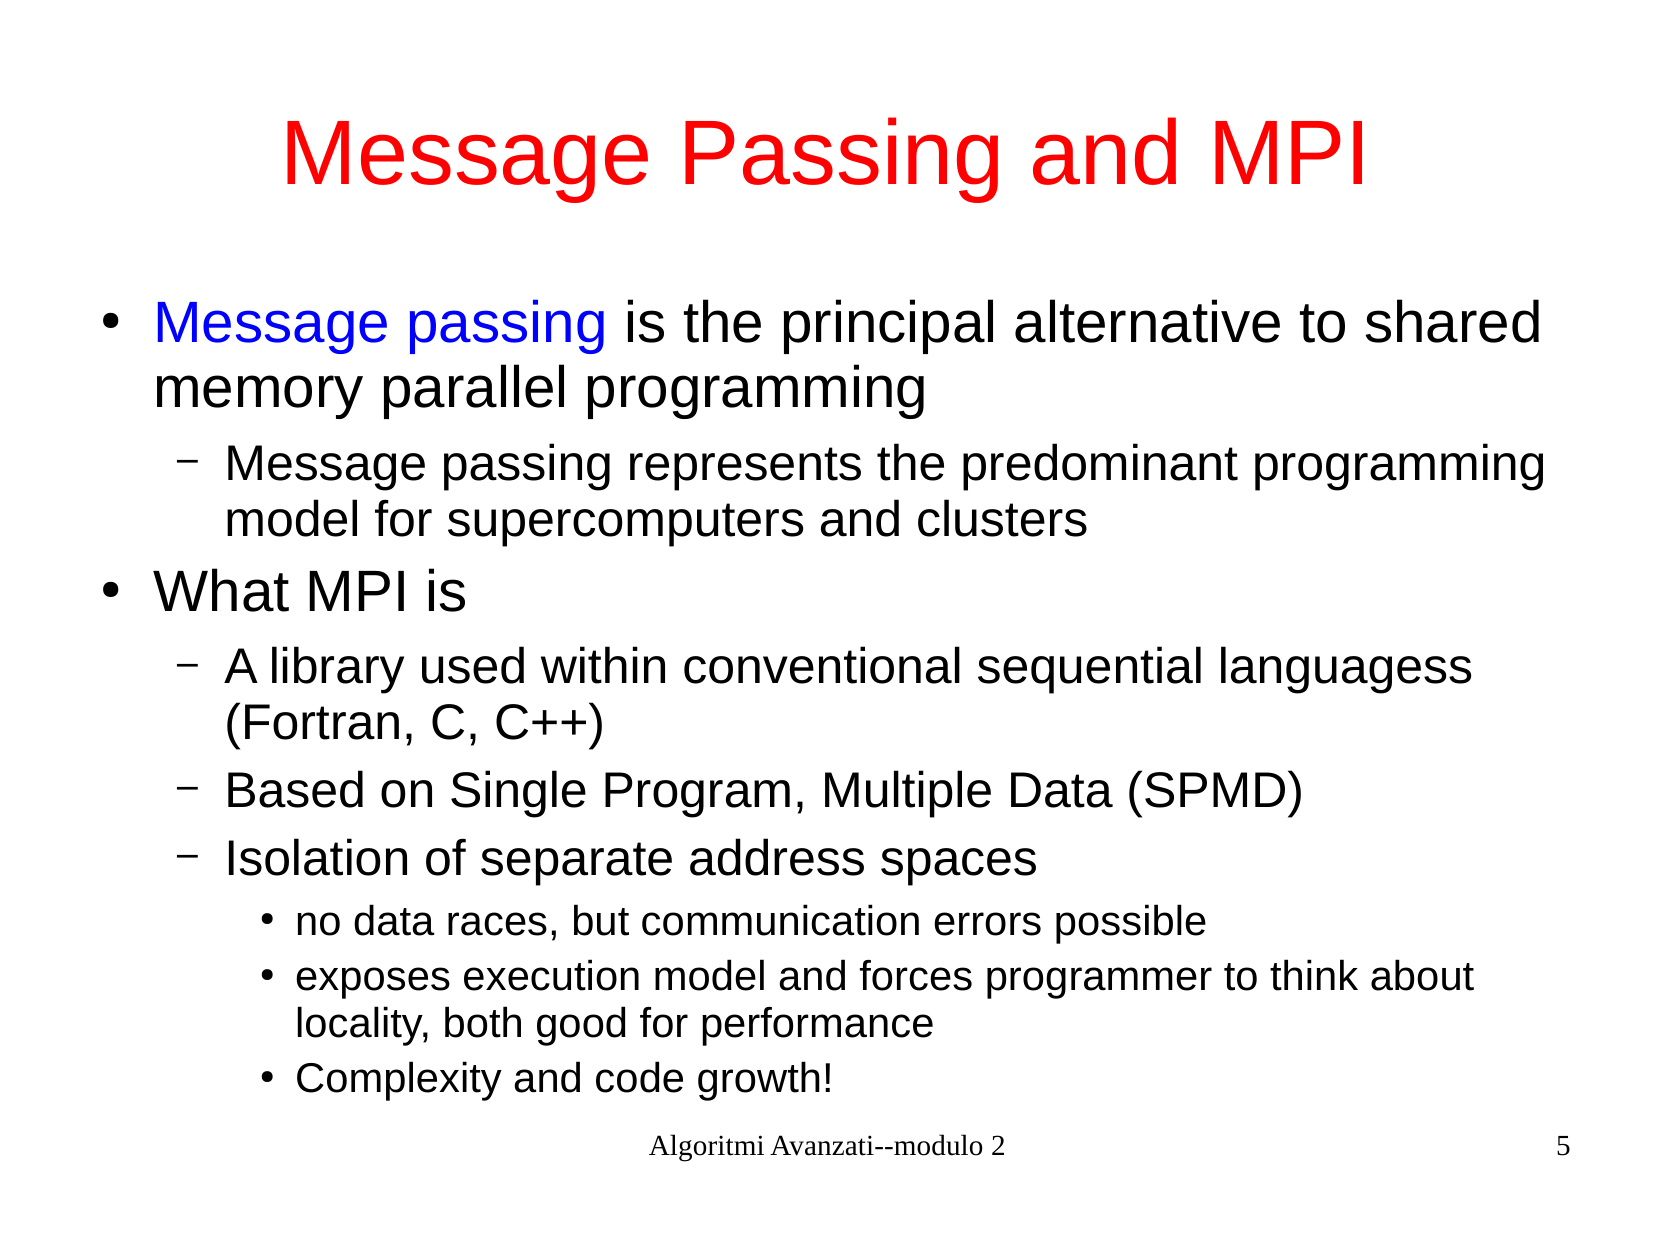

# Message Passing and MPI
Message passing is the principal alternative to shared memory parallel programming
Message passing represents the predominant programming model for supercomputers and clusters
What MPI is
A library used within conventional sequential languagess (Fortran, C, C++)
Based on Single Program, Multiple Data (SPMD)
Isolation of separate address spaces
no data races, but communication errors possible
exposes execution model and forces programmer to think about locality, both good for performance
Complexity and code growth!
Algoritmi Avanzati--modulo 2
5